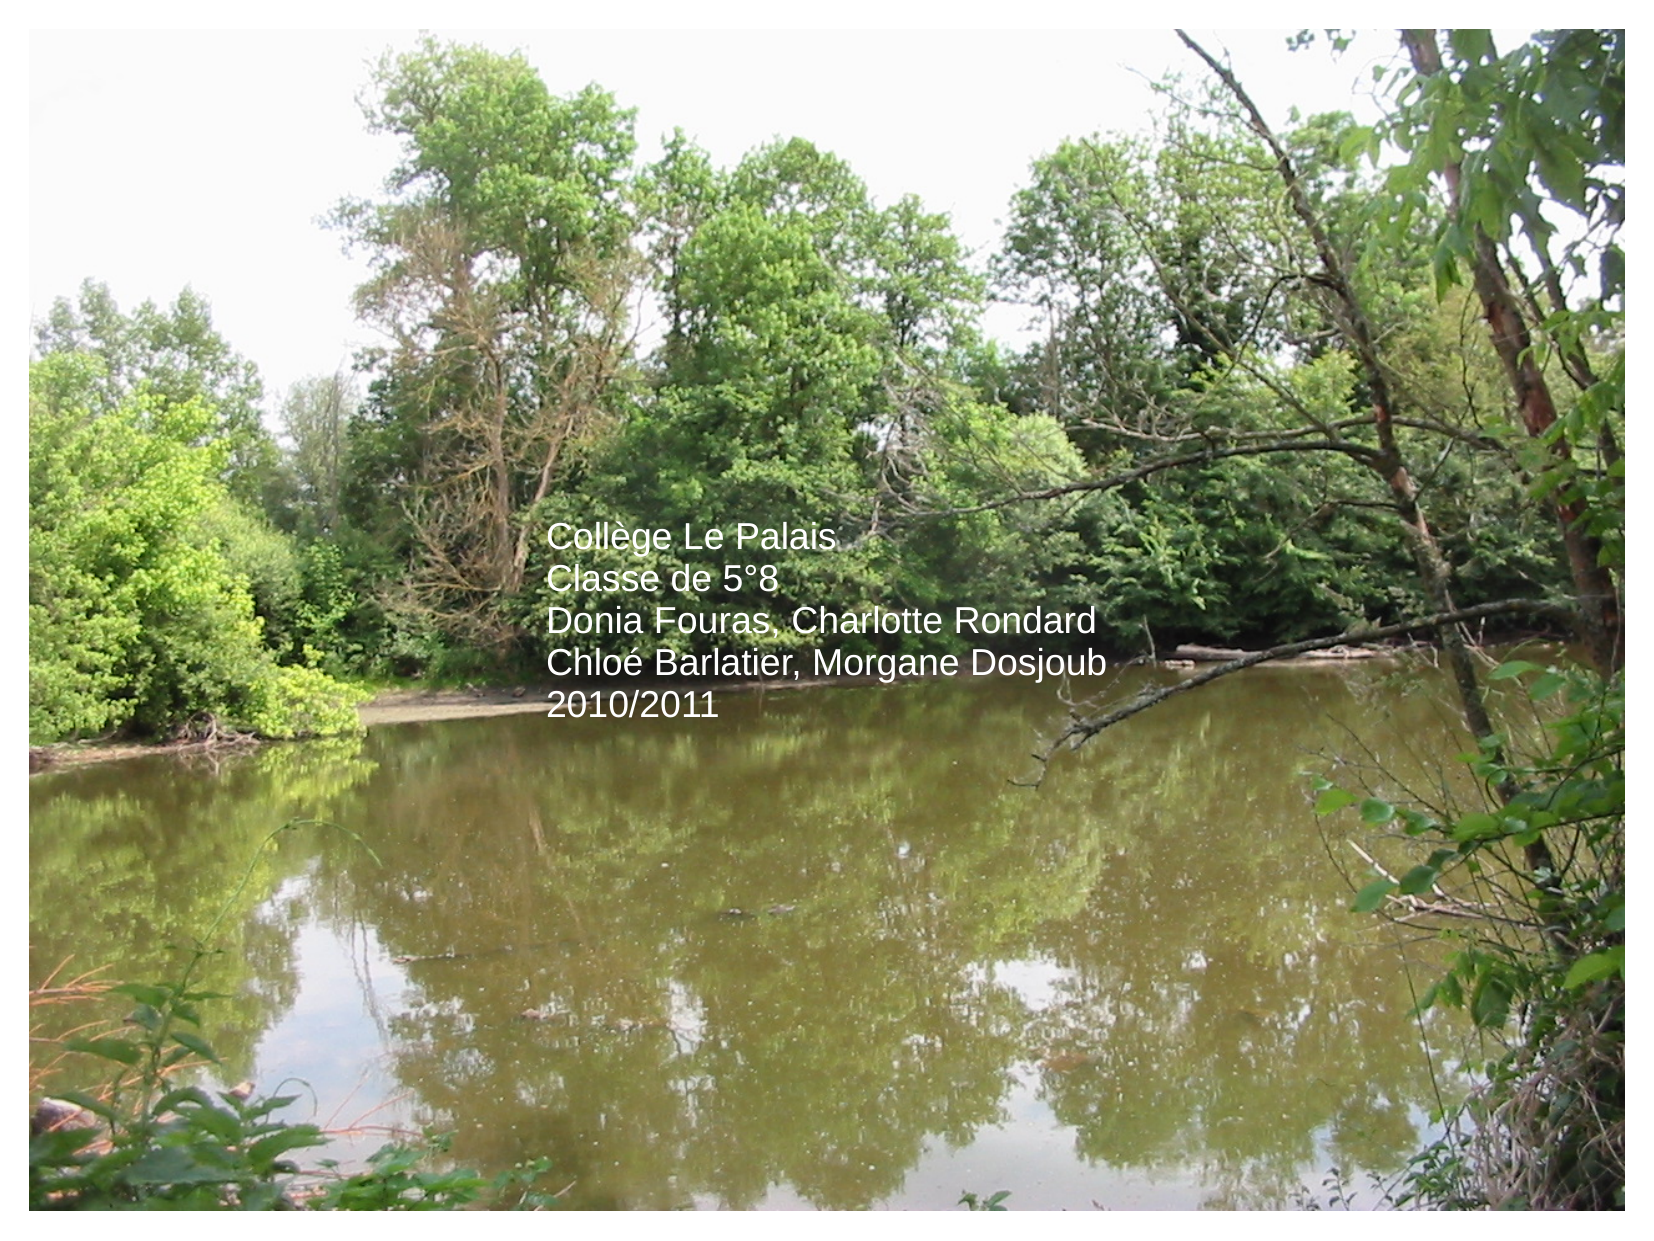

Collège Le Palais
Classe de 5°8
Donia Fouras, Charlotte Rondard
Chloé Barlatier, Morgane Dosjoub
2010/2011
# Collège Le Palais
Classe de 5°8
Donia Fouras, Charlotte Rondard
Chloé Barlatier, Morgane Dosjoub
2010/2011